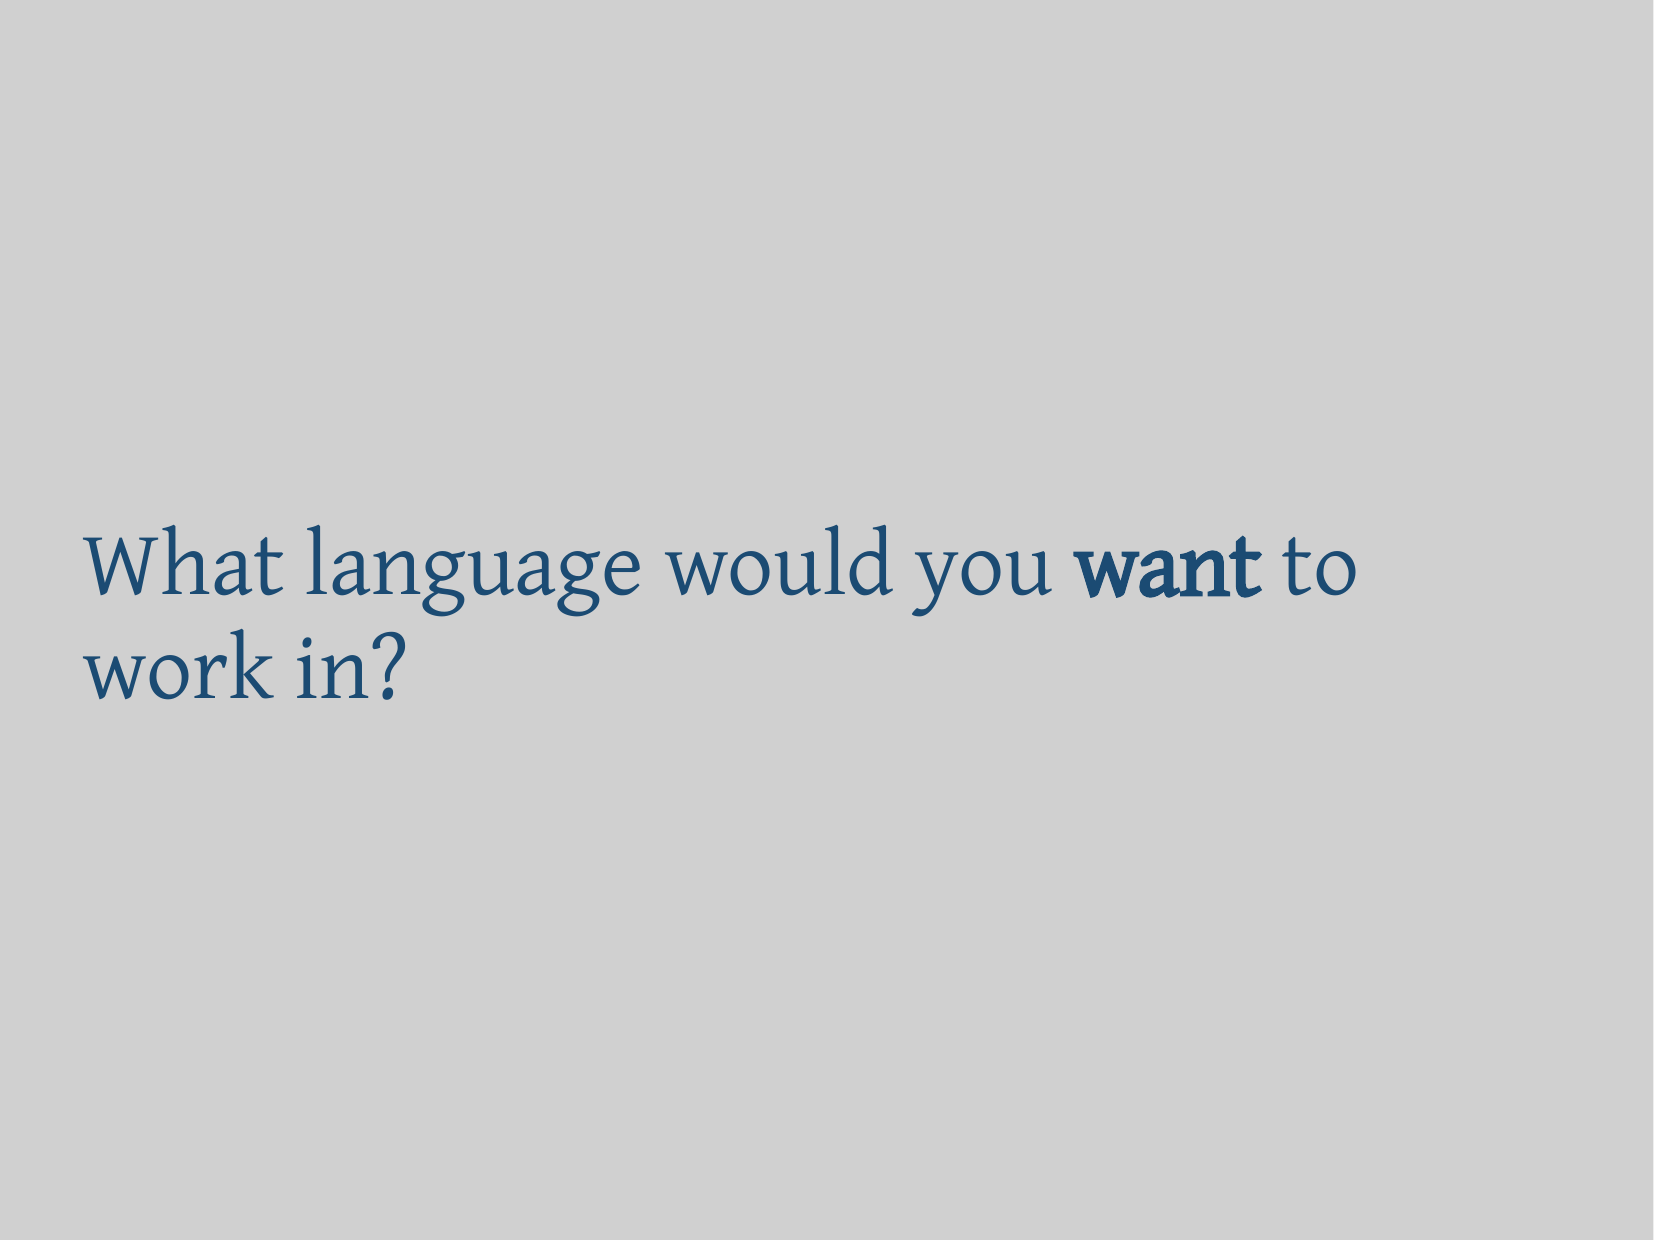

# What language would you want to work in?